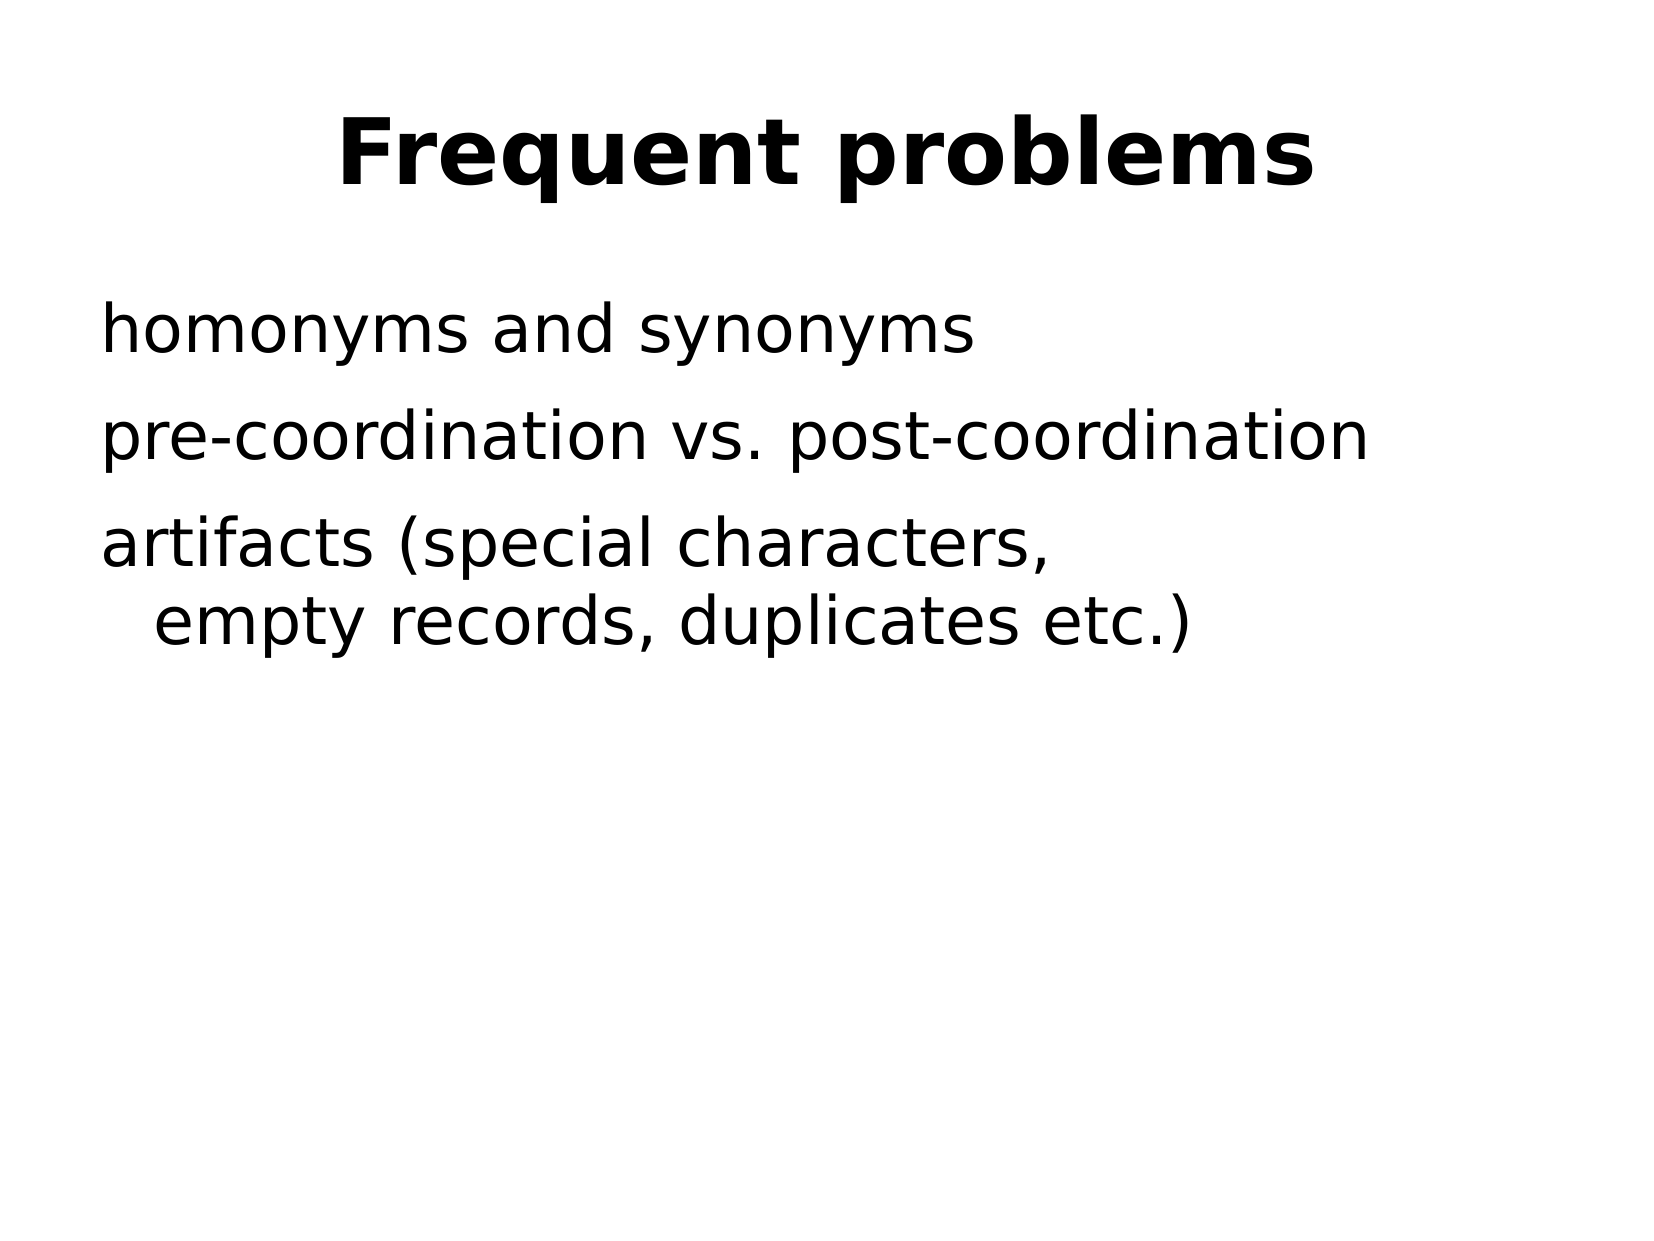

# Frequent problems
homonyms and synonyms
pre-coordination vs. post-coordination
artifacts (special characters,
empty records, duplicates etc.)